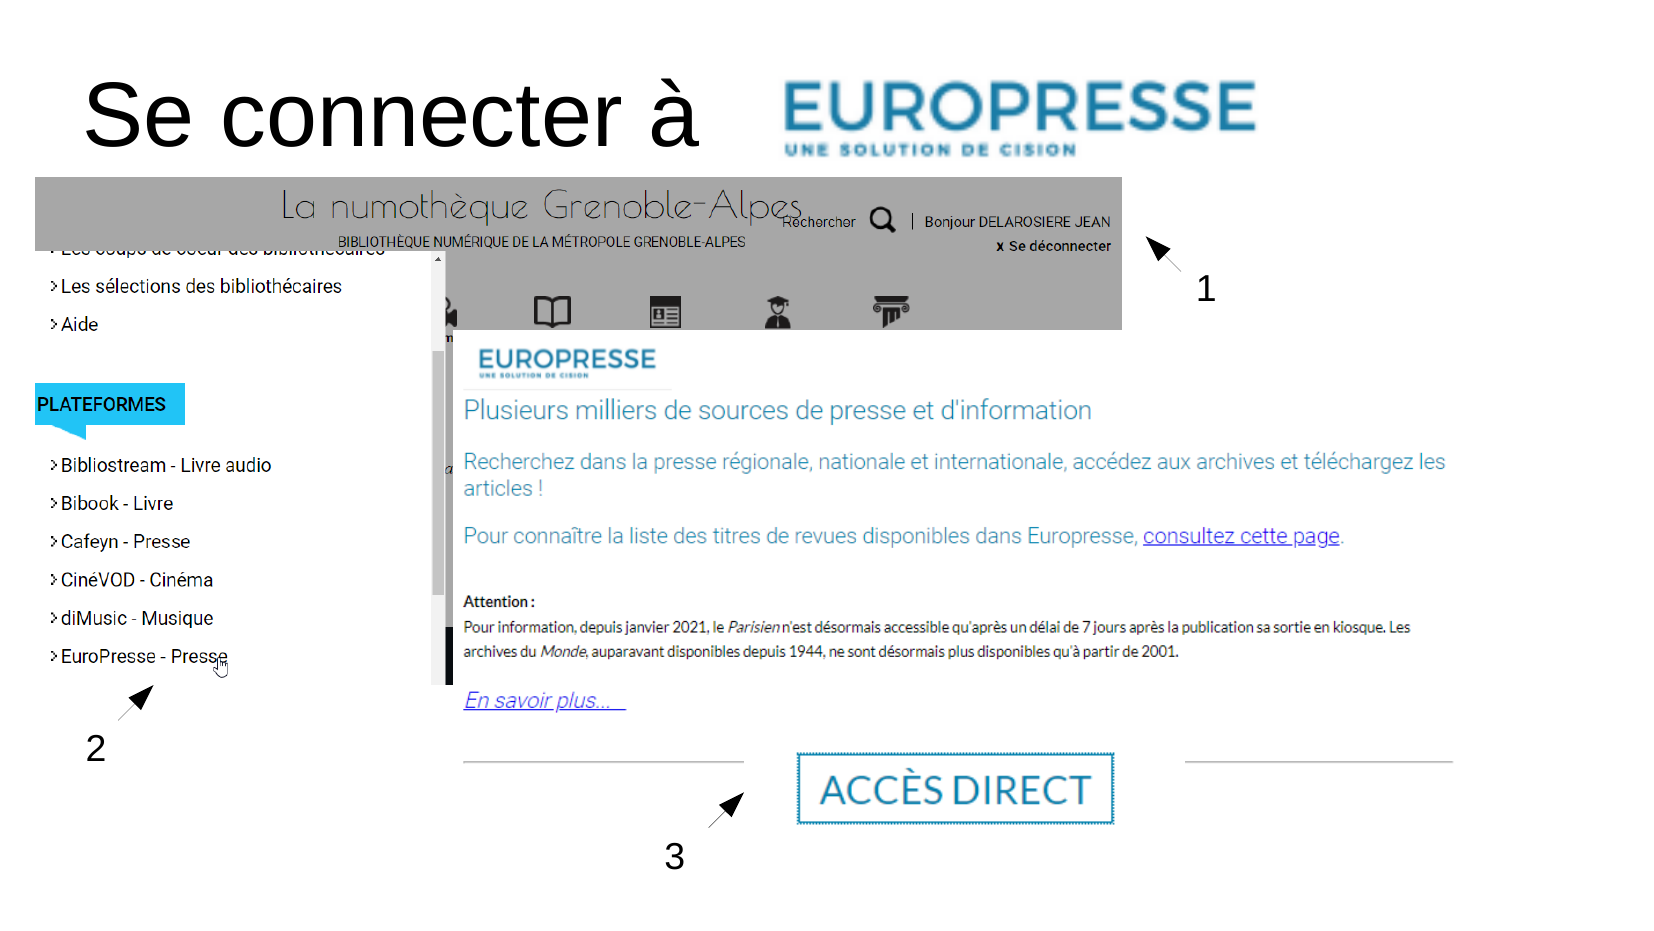

# Se connecter à
1
2
3